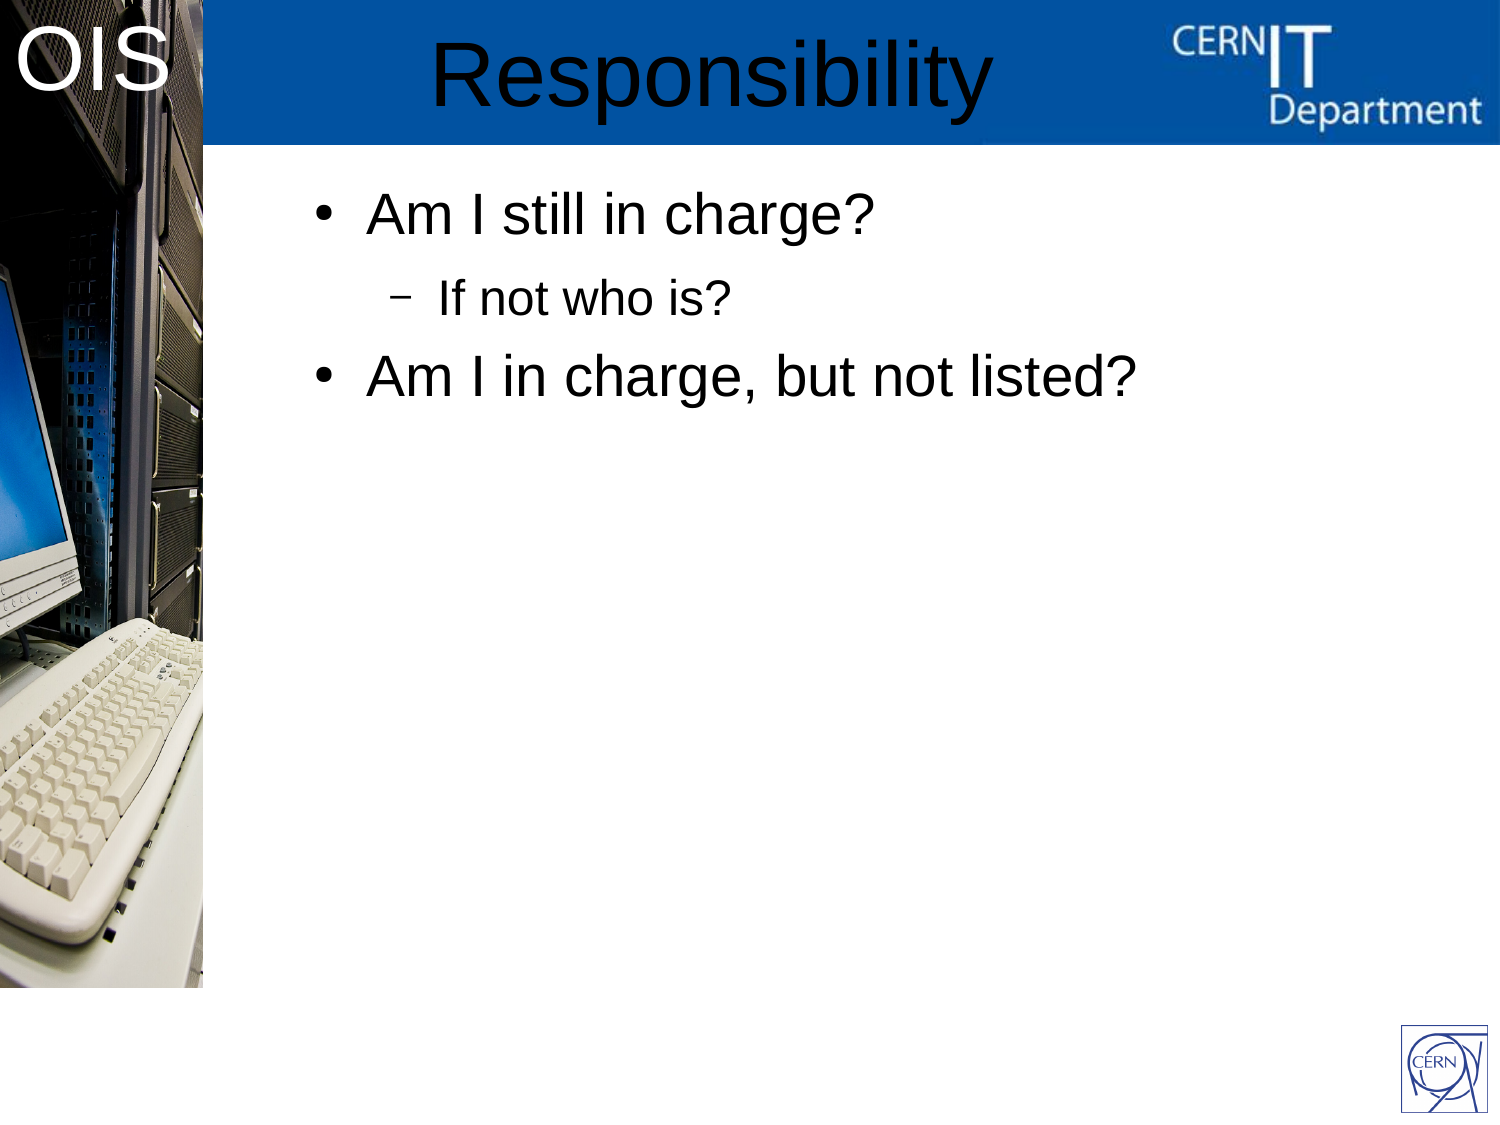

# Responsibility
Am I still in charge?
If not who is?
Am I in charge, but not listed?